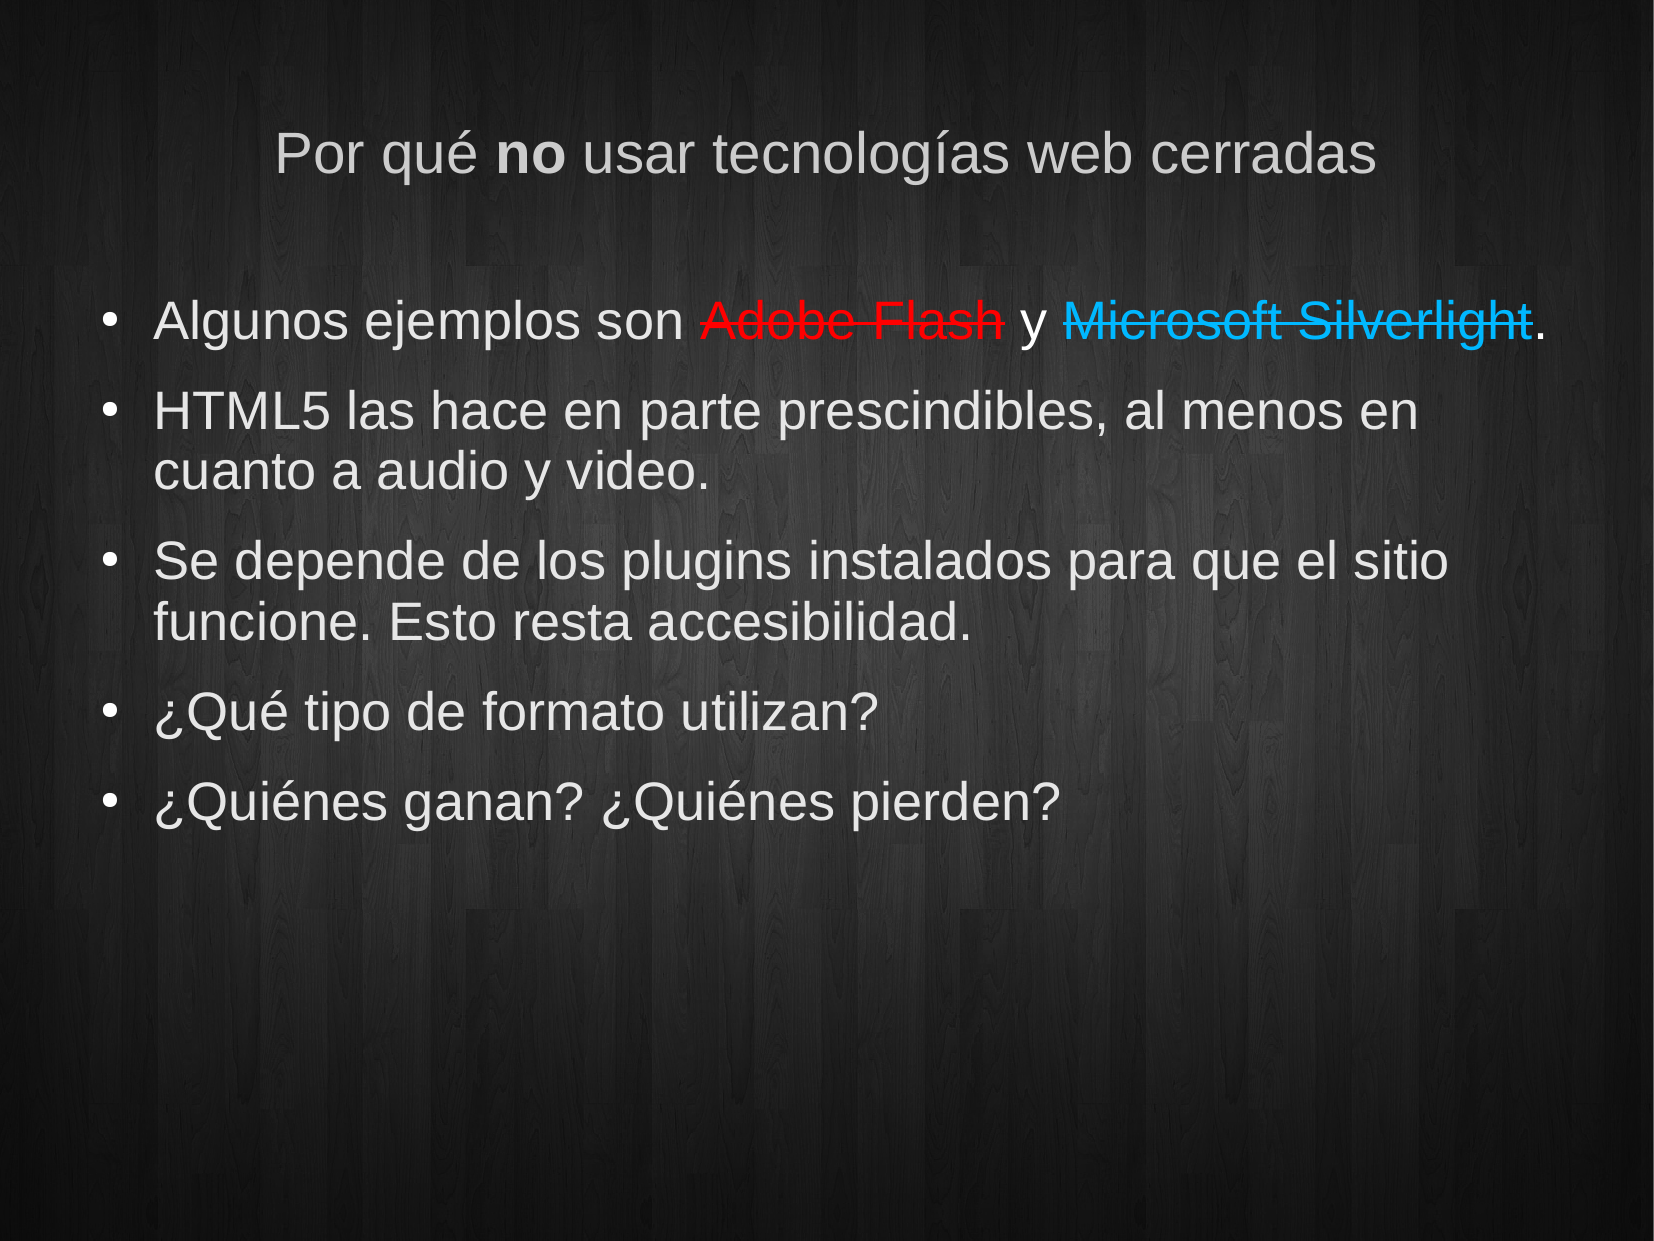

# Por qué no usar tecnologías web cerradas
Algunos ejemplos son Adobe Flash y Microsoft Silverlight.
HTML5 las hace en parte prescindibles, al menos en cuanto a audio y video.
Se depende de los plugins instalados para que el sitio funcione. Esto resta accesibilidad.
¿Qué tipo de formato utilizan?
¿Quiénes ganan? ¿Quiénes pierden?